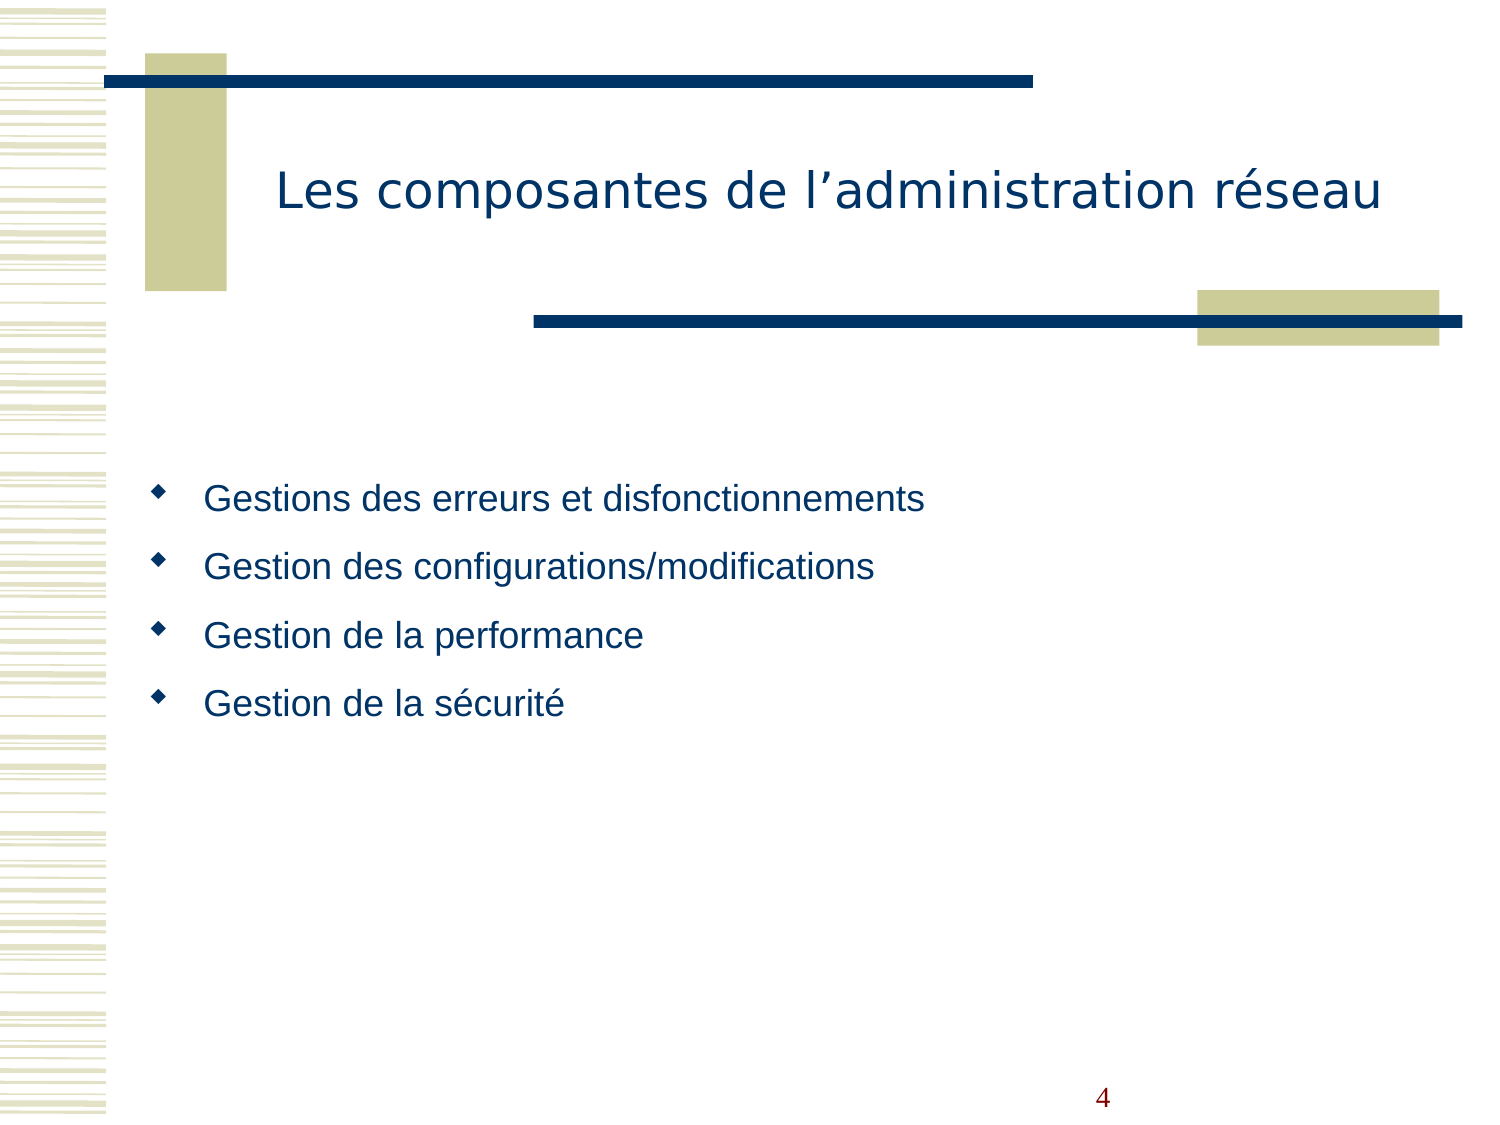

# Les composantes de l’administration réseau
Gestions des erreurs et disfonctionnements
Gestion des configurations/modifications
Gestion de la performance
Gestion de la sécurité